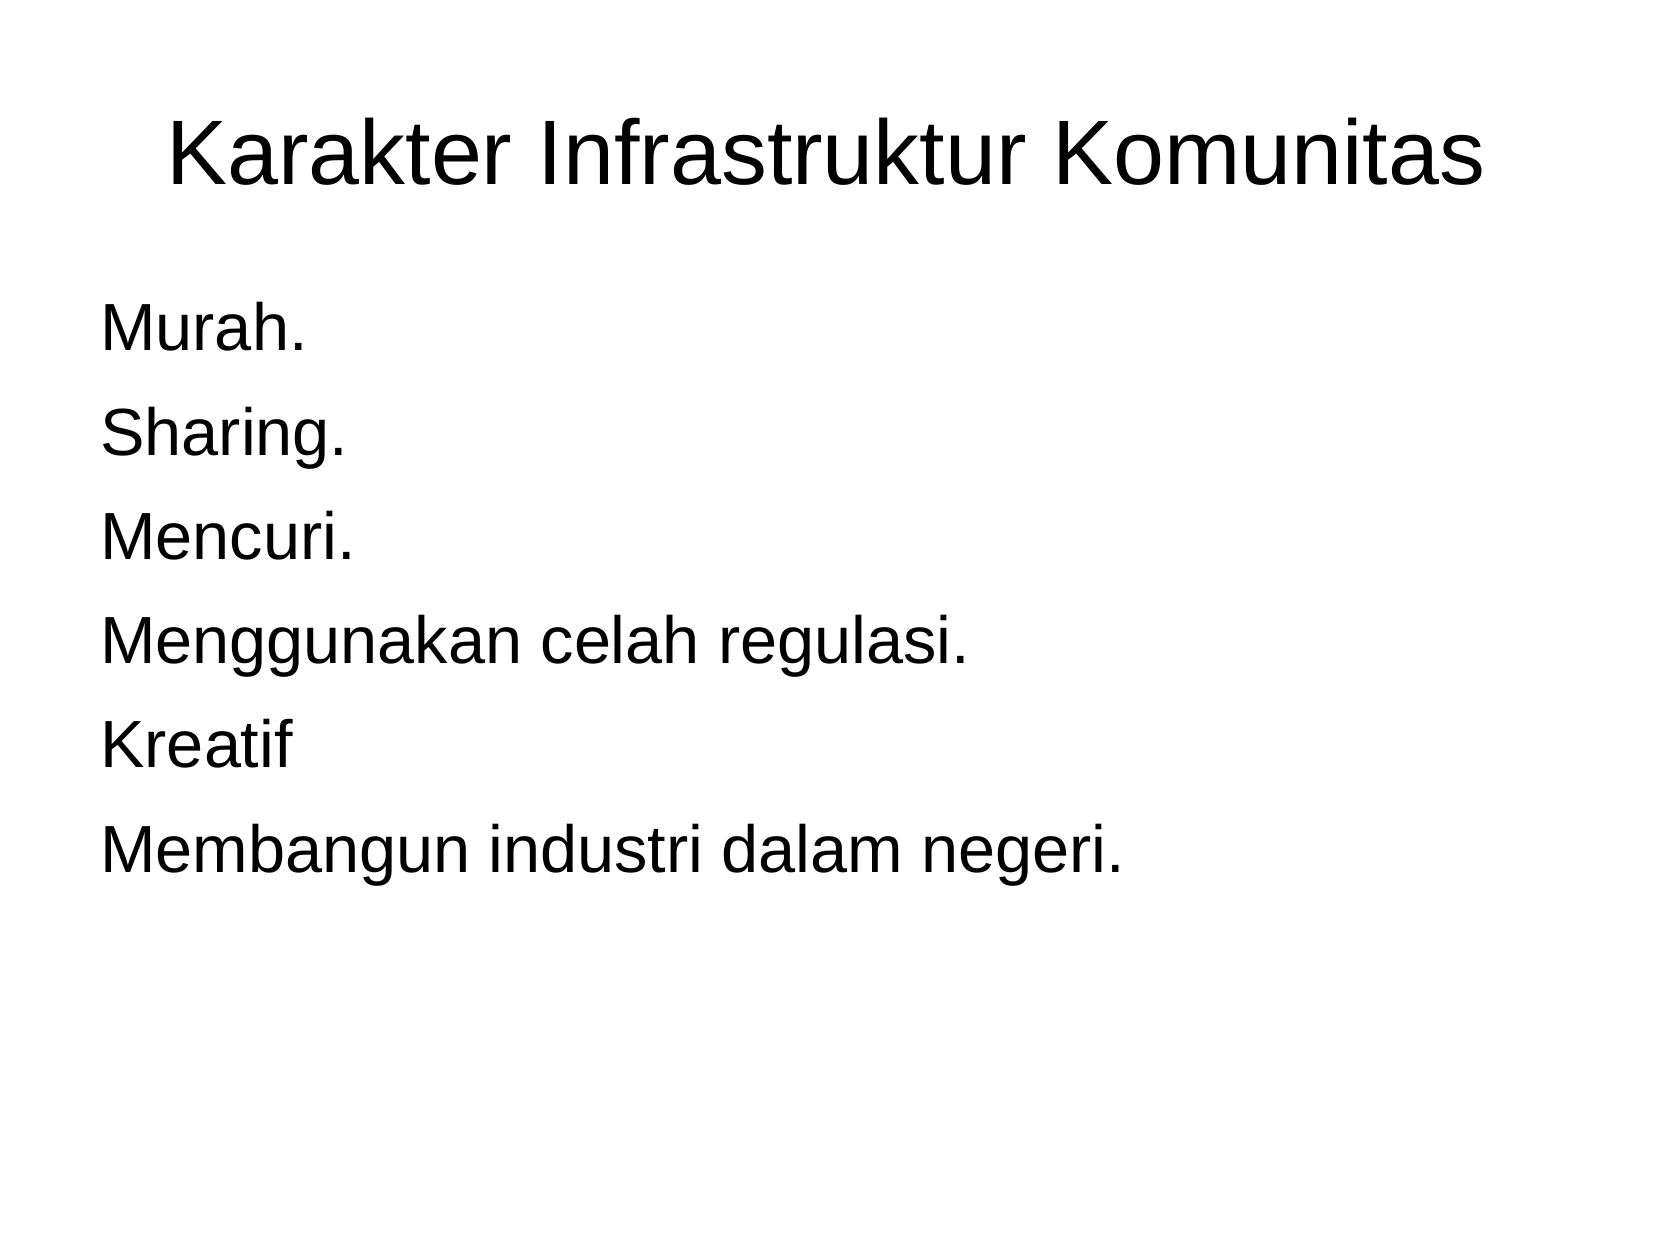

# Karakter Infrastruktur Komunitas
Murah.
Sharing.
Mencuri.
Menggunakan celah regulasi.
Kreatif
Membangun industri dalam negeri.